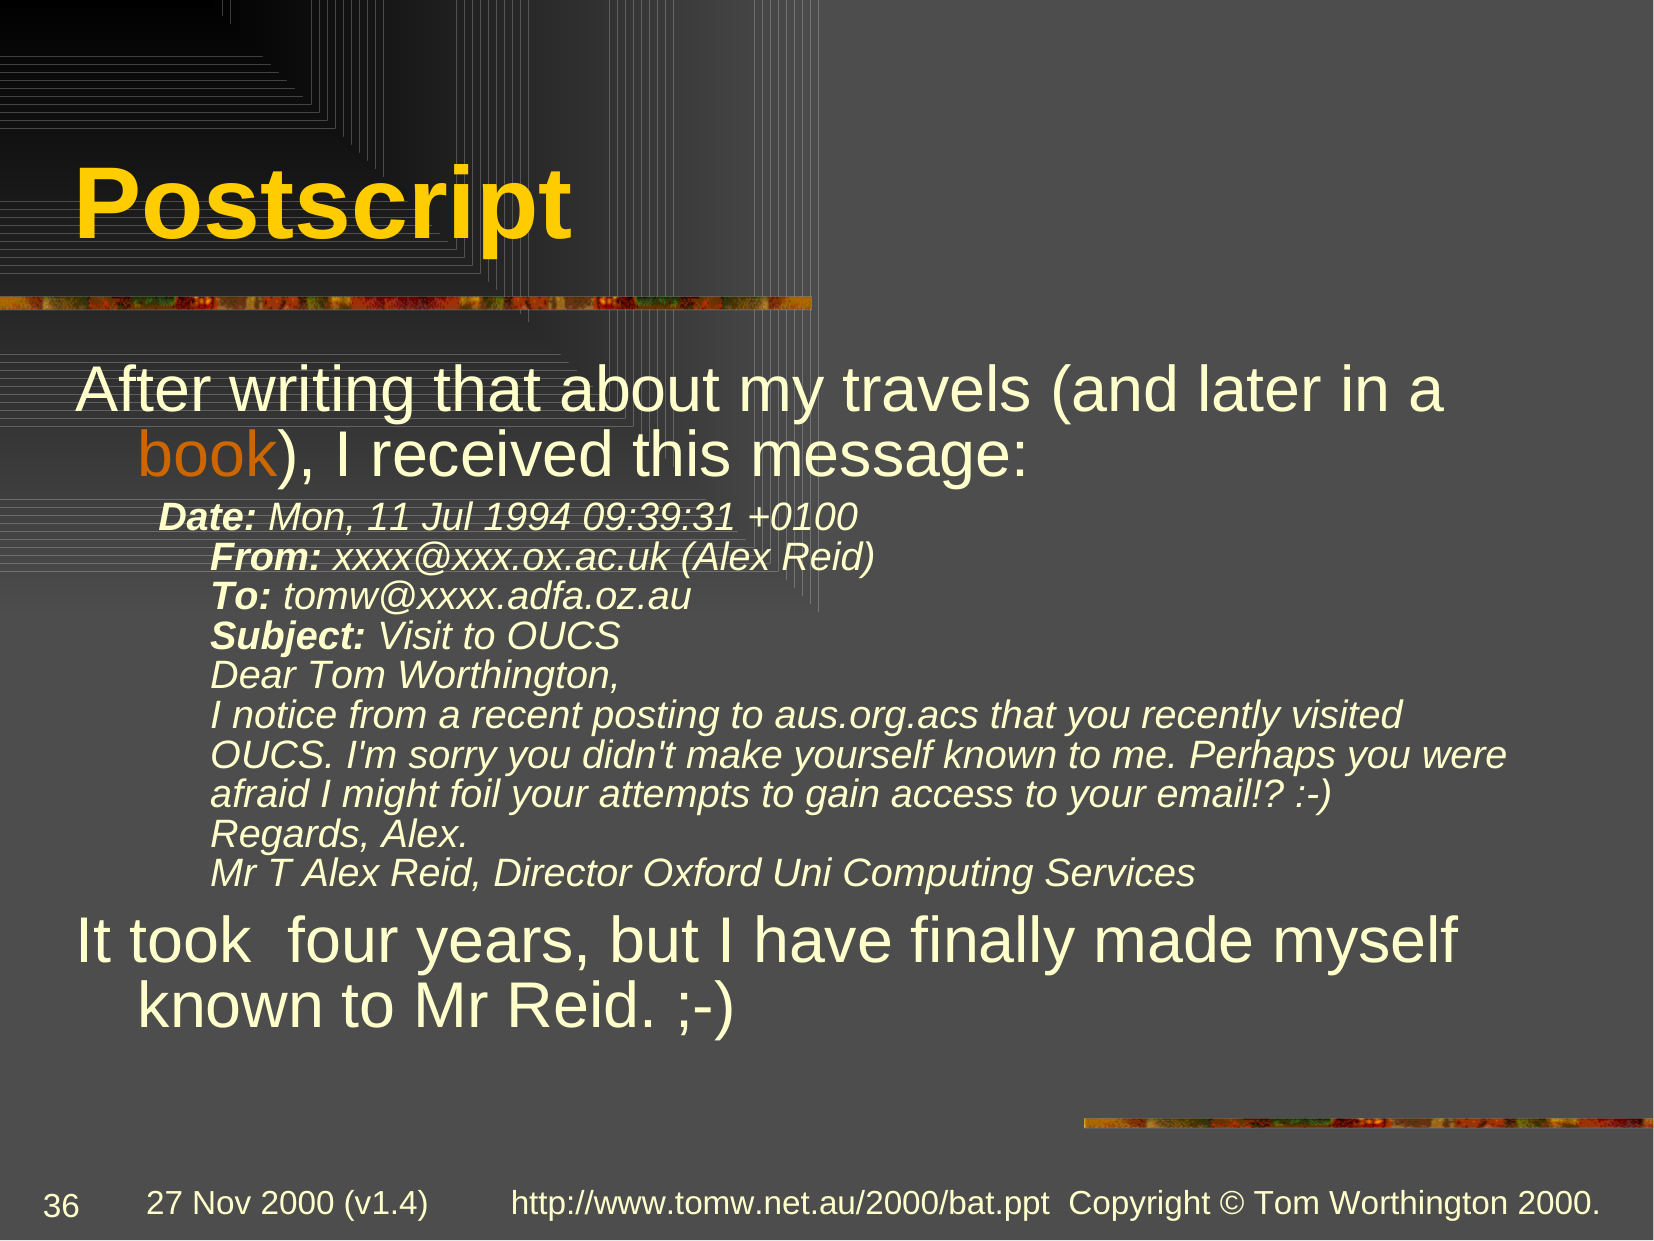

# Postscript
After writing that about my travels (and later in a book), I received this message:
Date: Mon, 11 Jul 1994 09:39:31 +0100
From: xxxx@xxx.ox.ac.uk (Alex Reid)
To: tomw@xxxx.adfa.oz.au
Subject: Visit to OUCS
Dear Tom Worthington,
I notice from a recent posting to aus.org.acs that you recently visited OUCS. I'm sorry you didn't make yourself known to me. Perhaps you were afraid I might foil your attempts to gain access to your email!? :-)
Regards, Alex.
Mr T Alex Reid, Director Oxford Uni Computing Services
It took four years, but I have finally made myself known to Mr Reid. ;-)
27 Nov 2000 (v1.4)
http://www.tomw.net.au/2000/bat.ppt Copyright © Tom Worthington 2000.
36